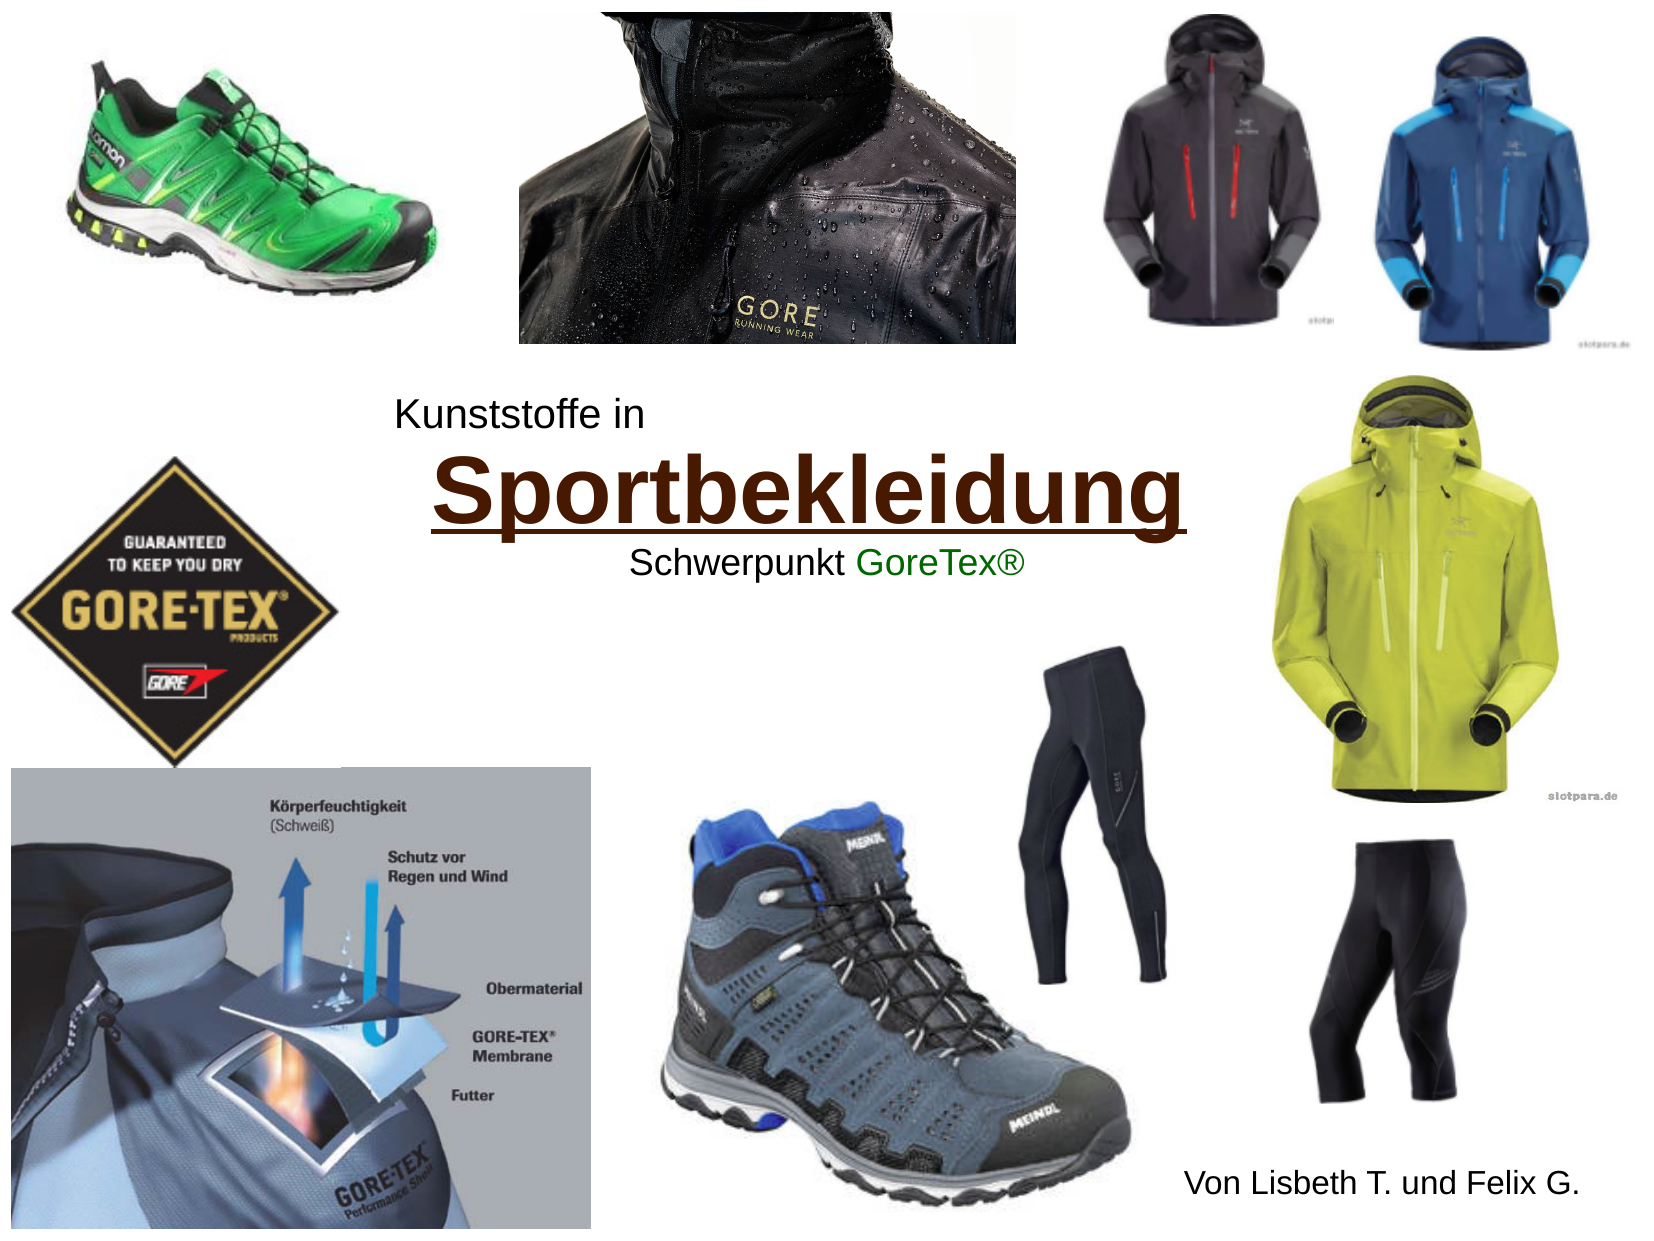

# Kunststoffe in
Sportbekleidung
Schwerpunkt GoreTex®
Von Lisbeth T. und Felix G.